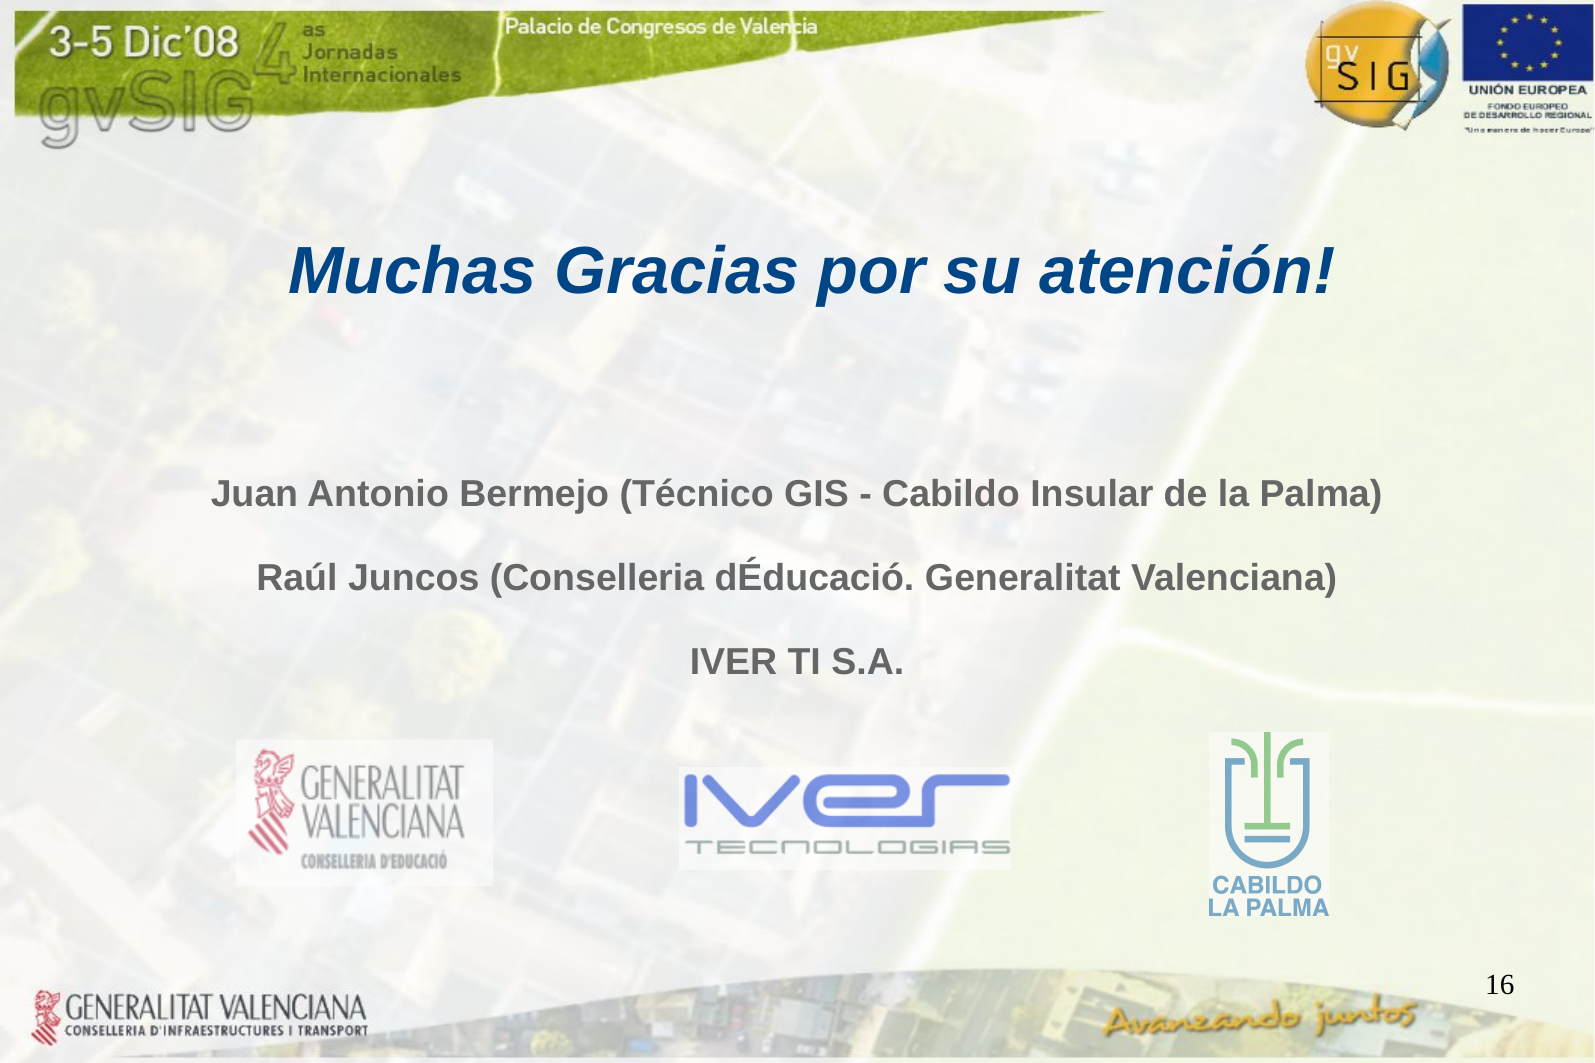

Muchas Gracias por su atención!
Juan Antonio Bermejo (Técnico GIS - Cabildo Insular de la Palma)
Raúl Juncos (Conselleria dÉducació. Generalitat Valenciana)
IVER TI S.A.
16